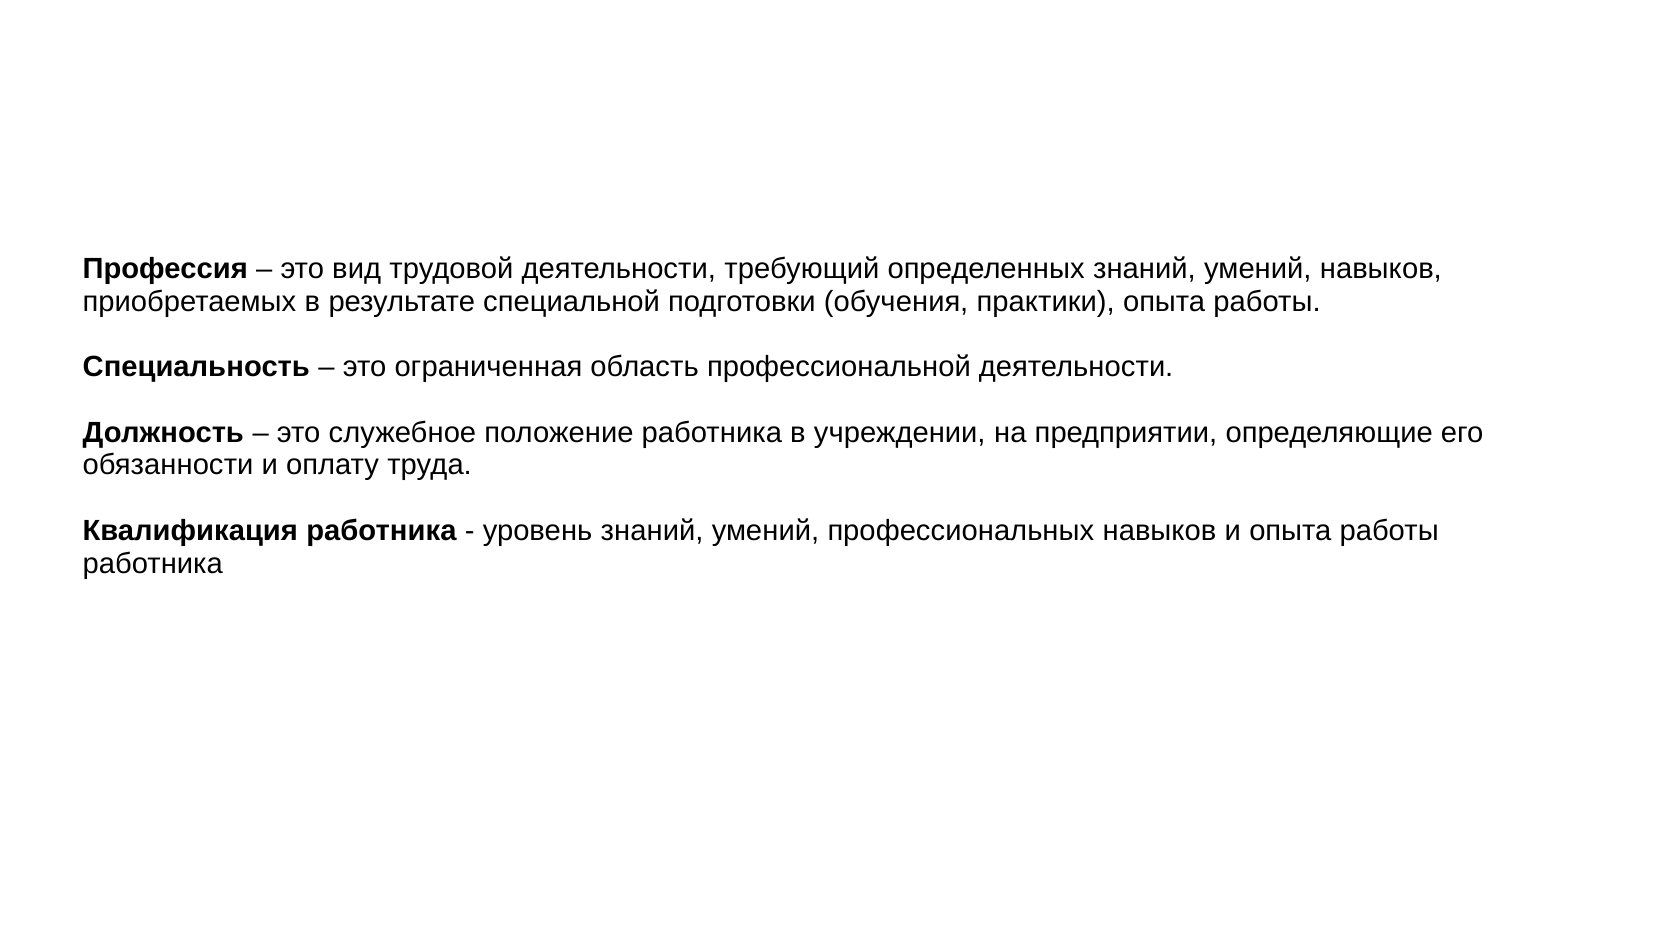

#
Профессия – это вид трудовой деятельности, требующий определенных знаний, умений, навыков, приобретаемых в результате специальной подготовки (обучения, практики), опыта работы.
Специальность – это ограниченная область профессиональной деятельности.
Должность – это служебное положение работника в учреждении, на предприятии, определяющие его обязанности и оплату труда.
Квалификация работника - уровень знаний, умений, профессиональных навыков и опыта работы работника